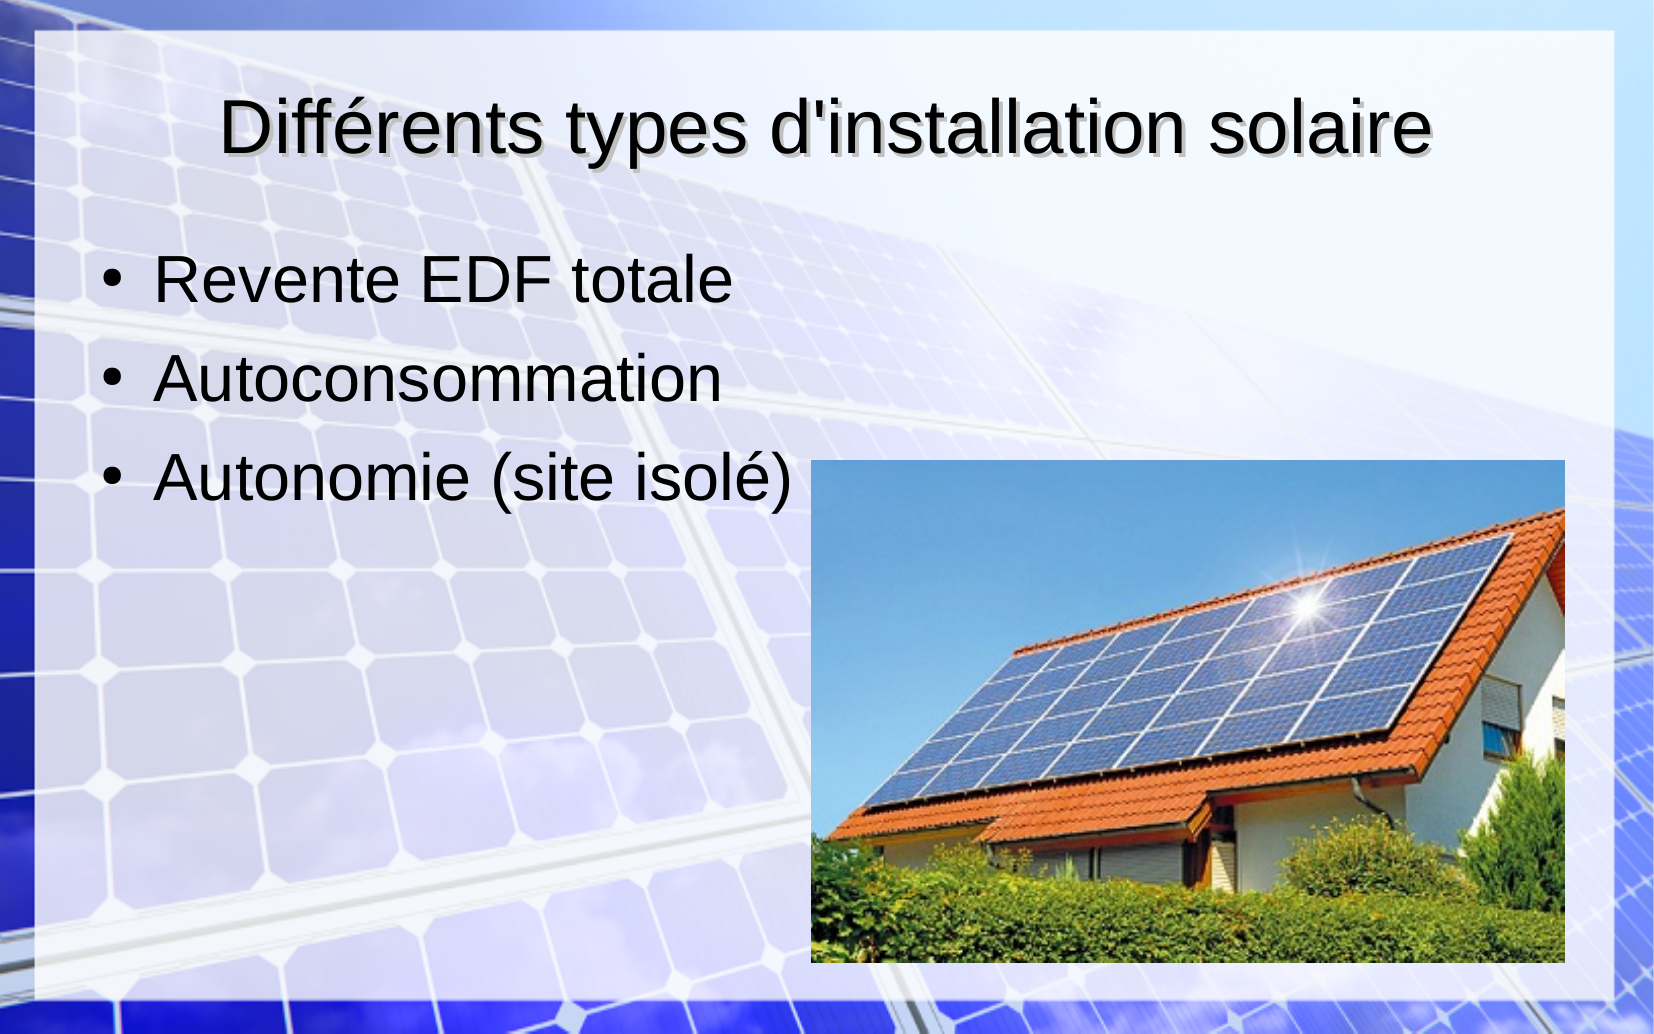

# Différents types d'installation solaire
Revente EDF totale
Autoconsommation
Autonomie (site isolé)